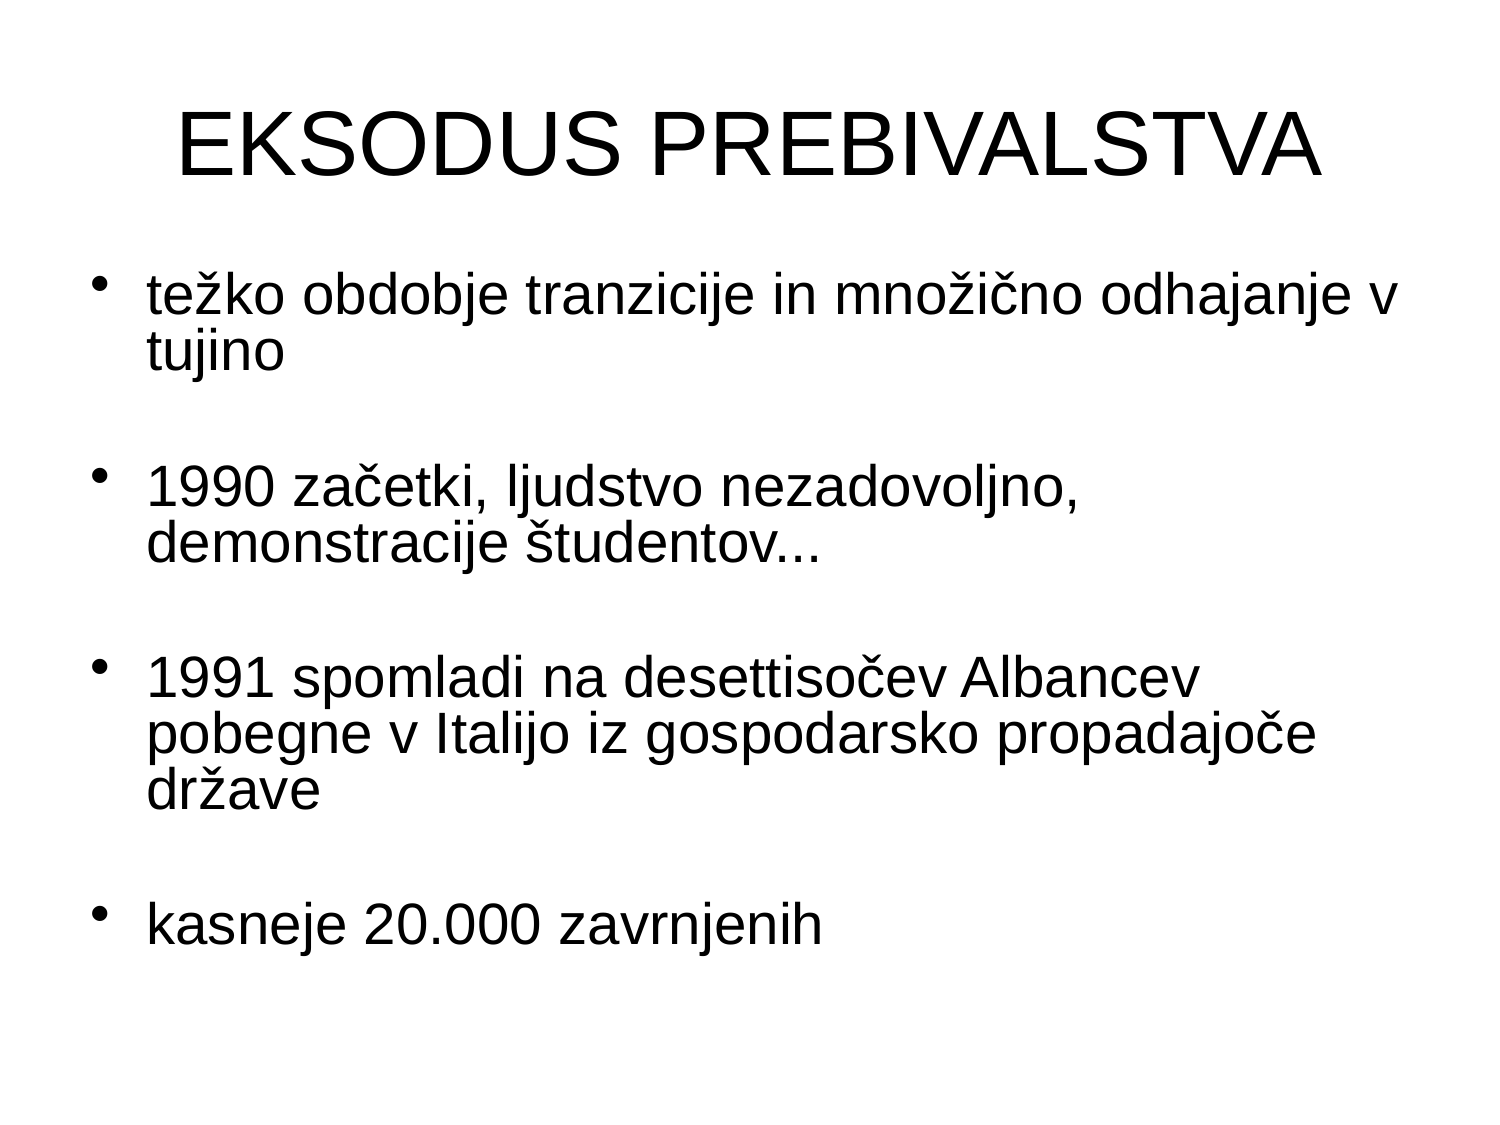

# EKSODUS PREBIVALSTVA
težko obdobje tranzicije in množično odhajanje v tujino
1990 začetki, ljudstvo nezadovoljno, demonstracije študentov...
1991 spomladi na desettisočev Albancev pobegne v Italijo iz gospodarsko propadajoče države
kasneje 20.000 zavrnjenih